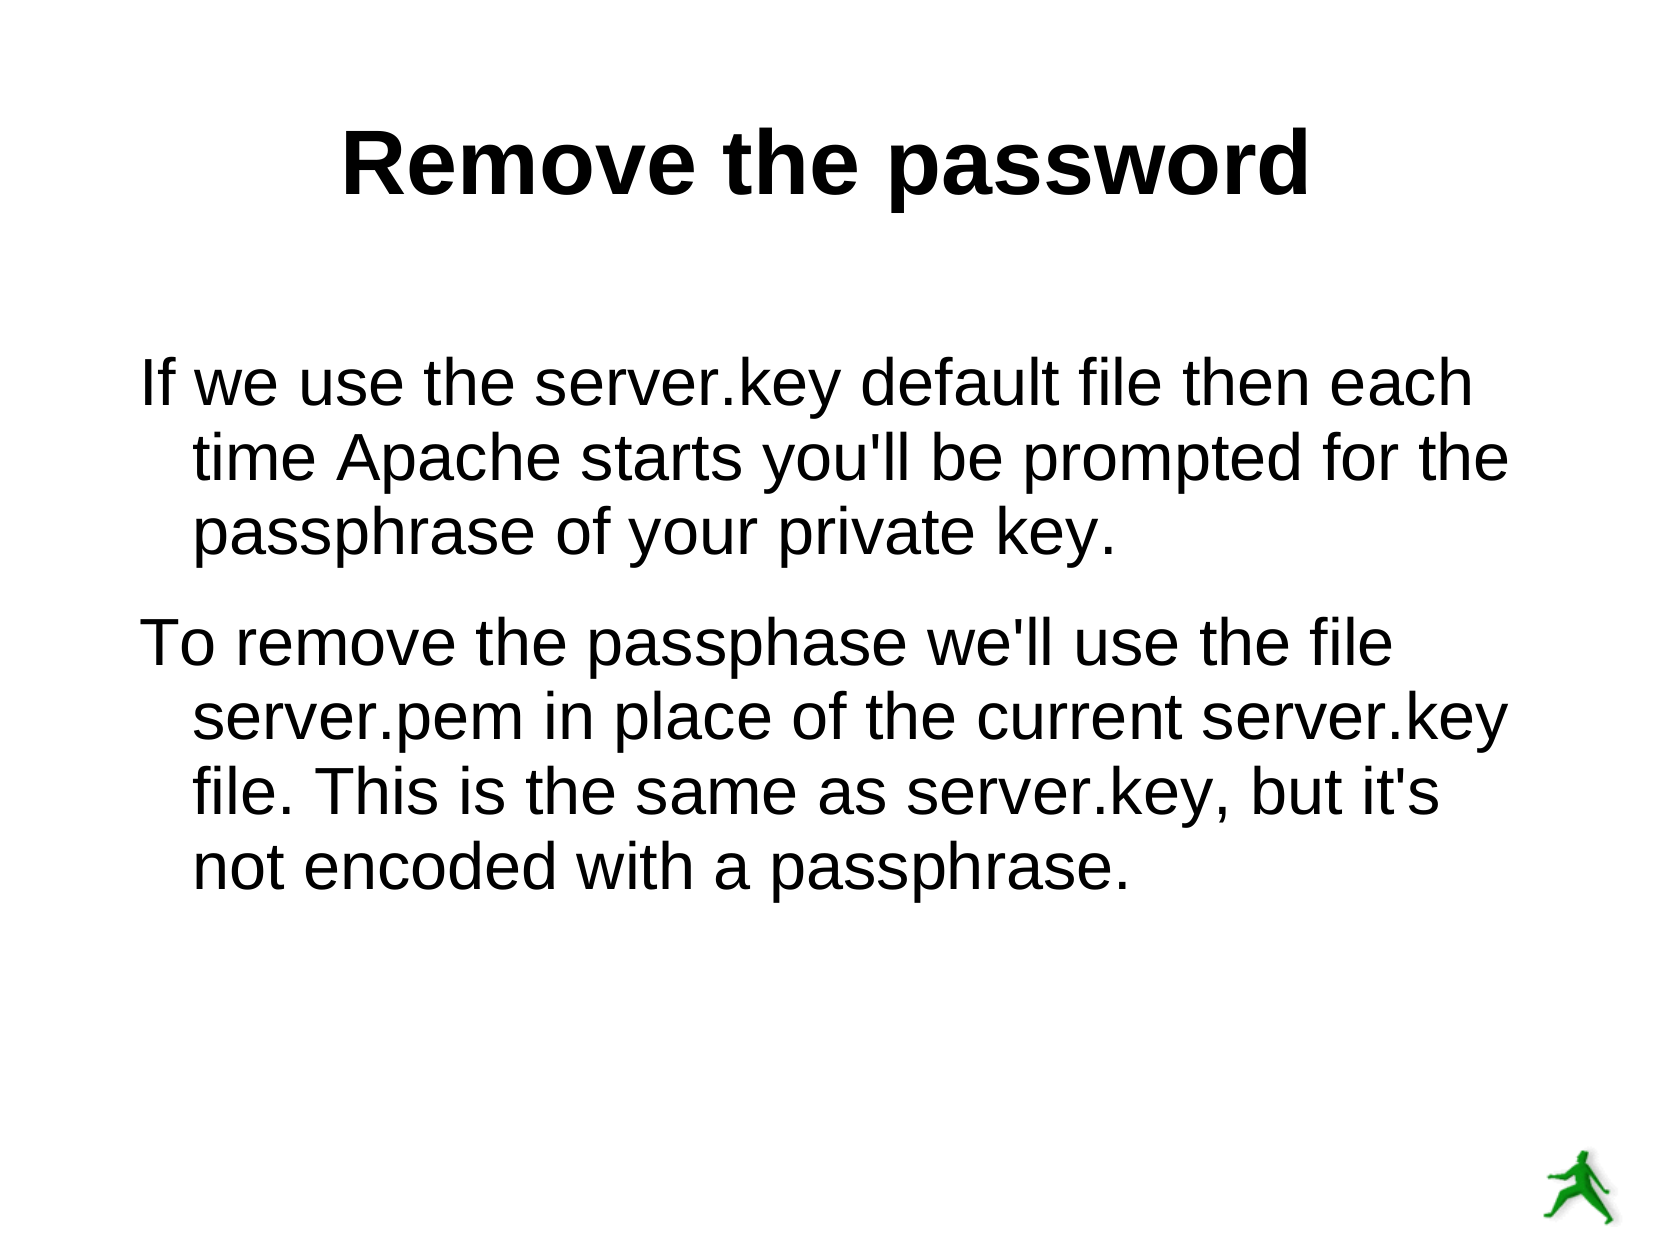

# Remove the password
If we use the server.key default file then each time Apache starts you'll be prompted for the passphrase of your private key.
To remove the passphase we'll use the file server.pem in place of the current server.key file. This is the same as server.key, but it's not encoded with a passphrase.